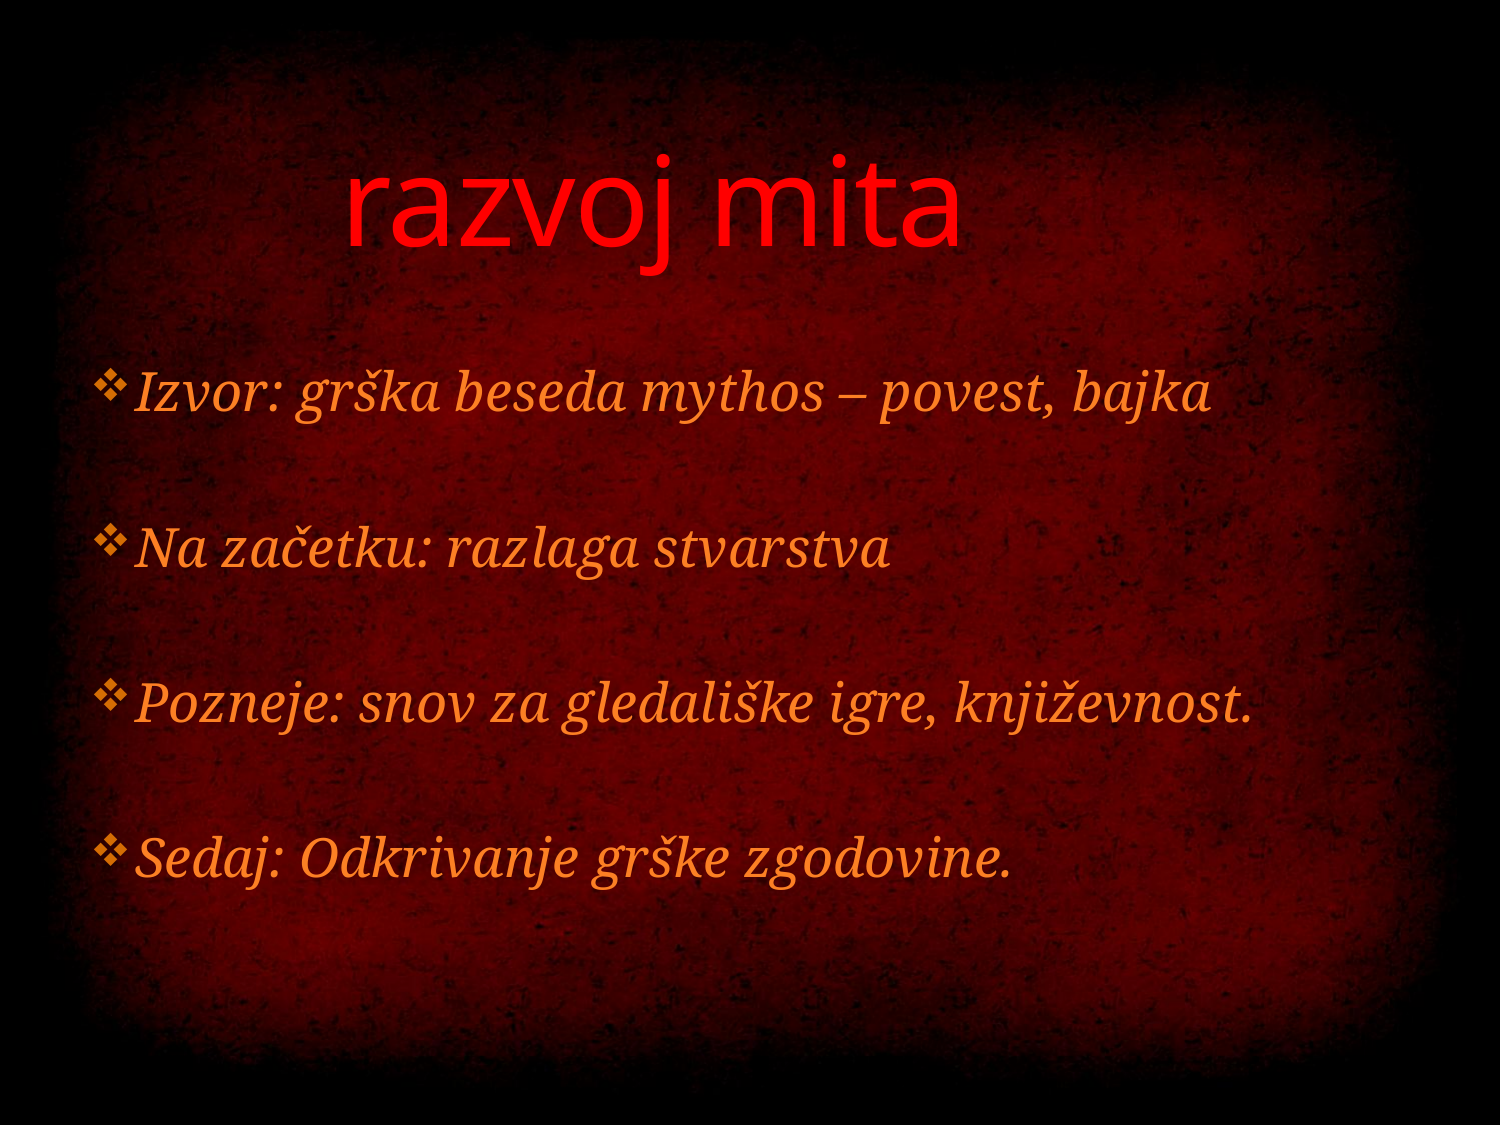

razvoj mita
# Izvor: grška beseda mythos – povest, bajka
Na začetku: razlaga stvarstva
Pozneje: snov za gledališke igre, književnost.
Sedaj: Odkrivanje grške zgodovine.